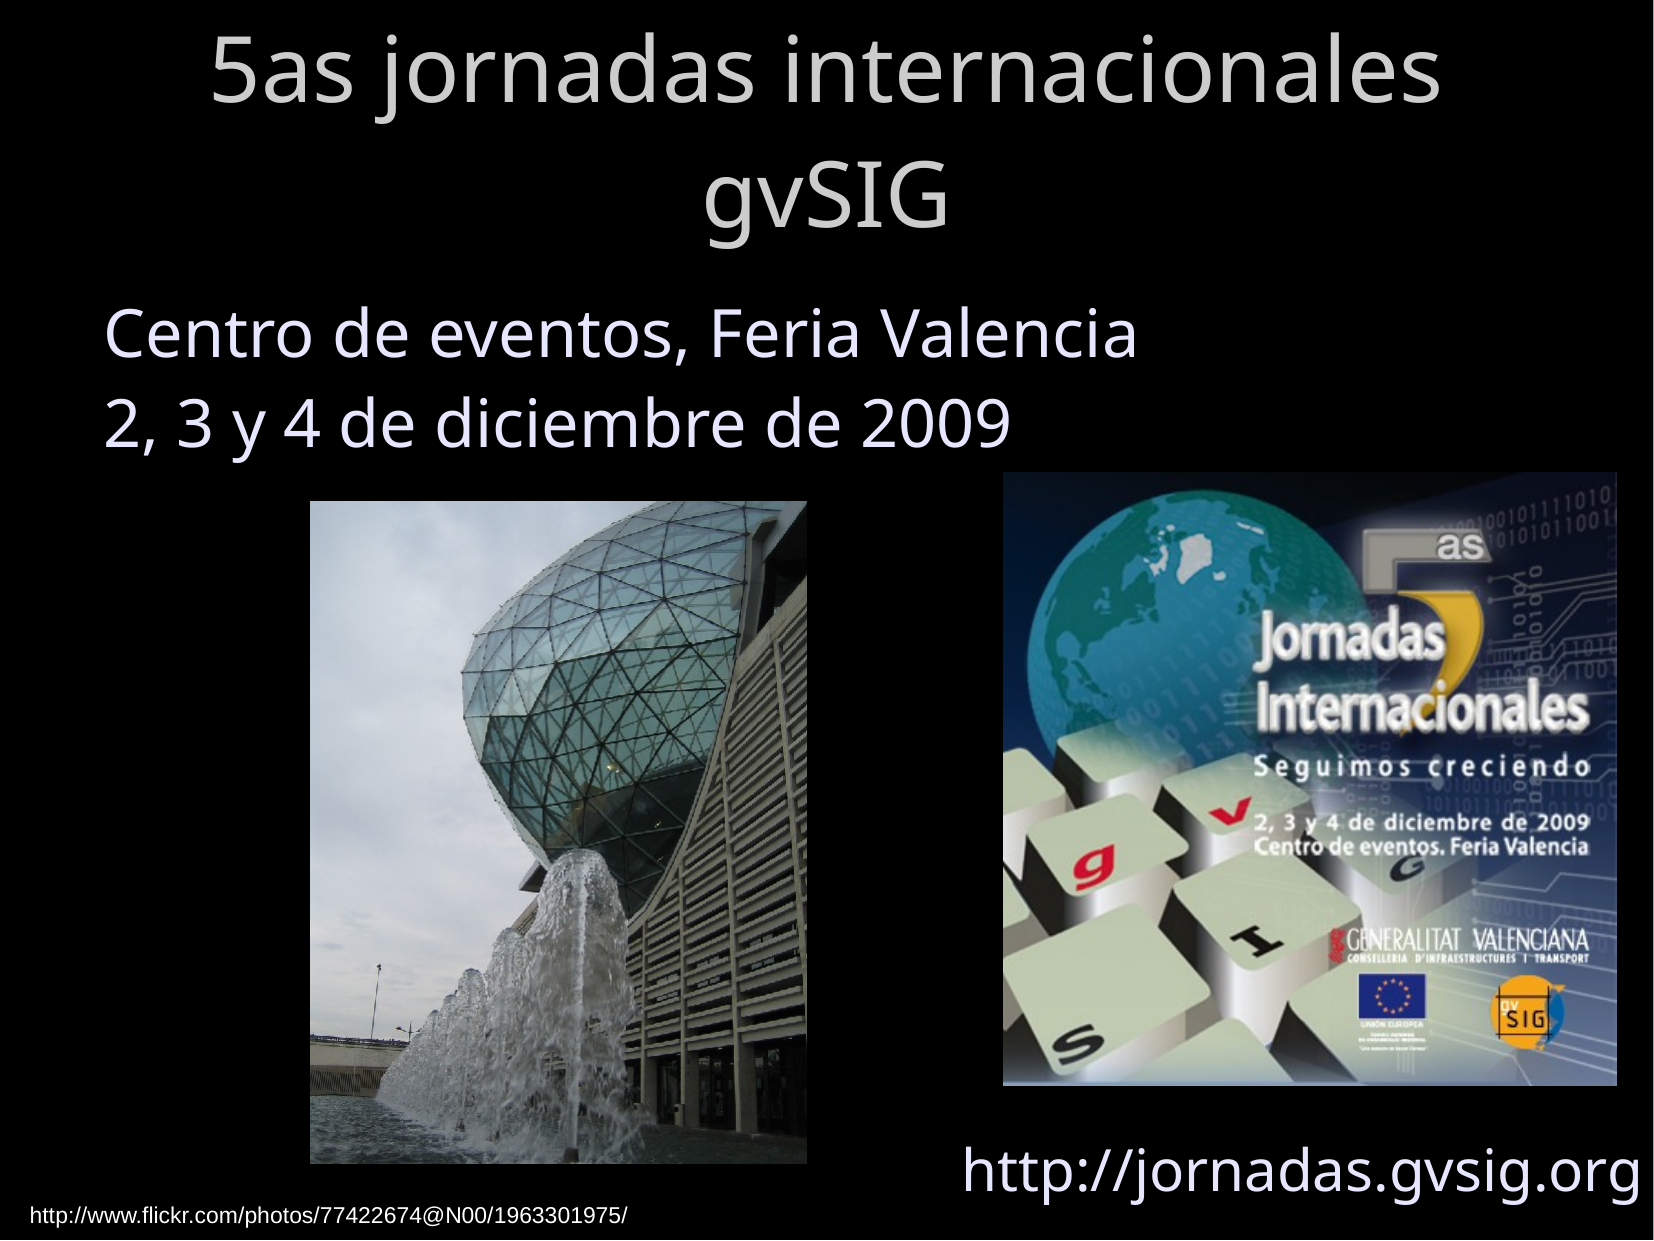

5as jornadas internacionales gvSIG
#
Centro de eventos, Feria Valencia
2, 3 y 4 de diciembre de 2009
http://jornadas.gvsig.org
http://www.flickr.com/photos/77422674@N00/1963301975/